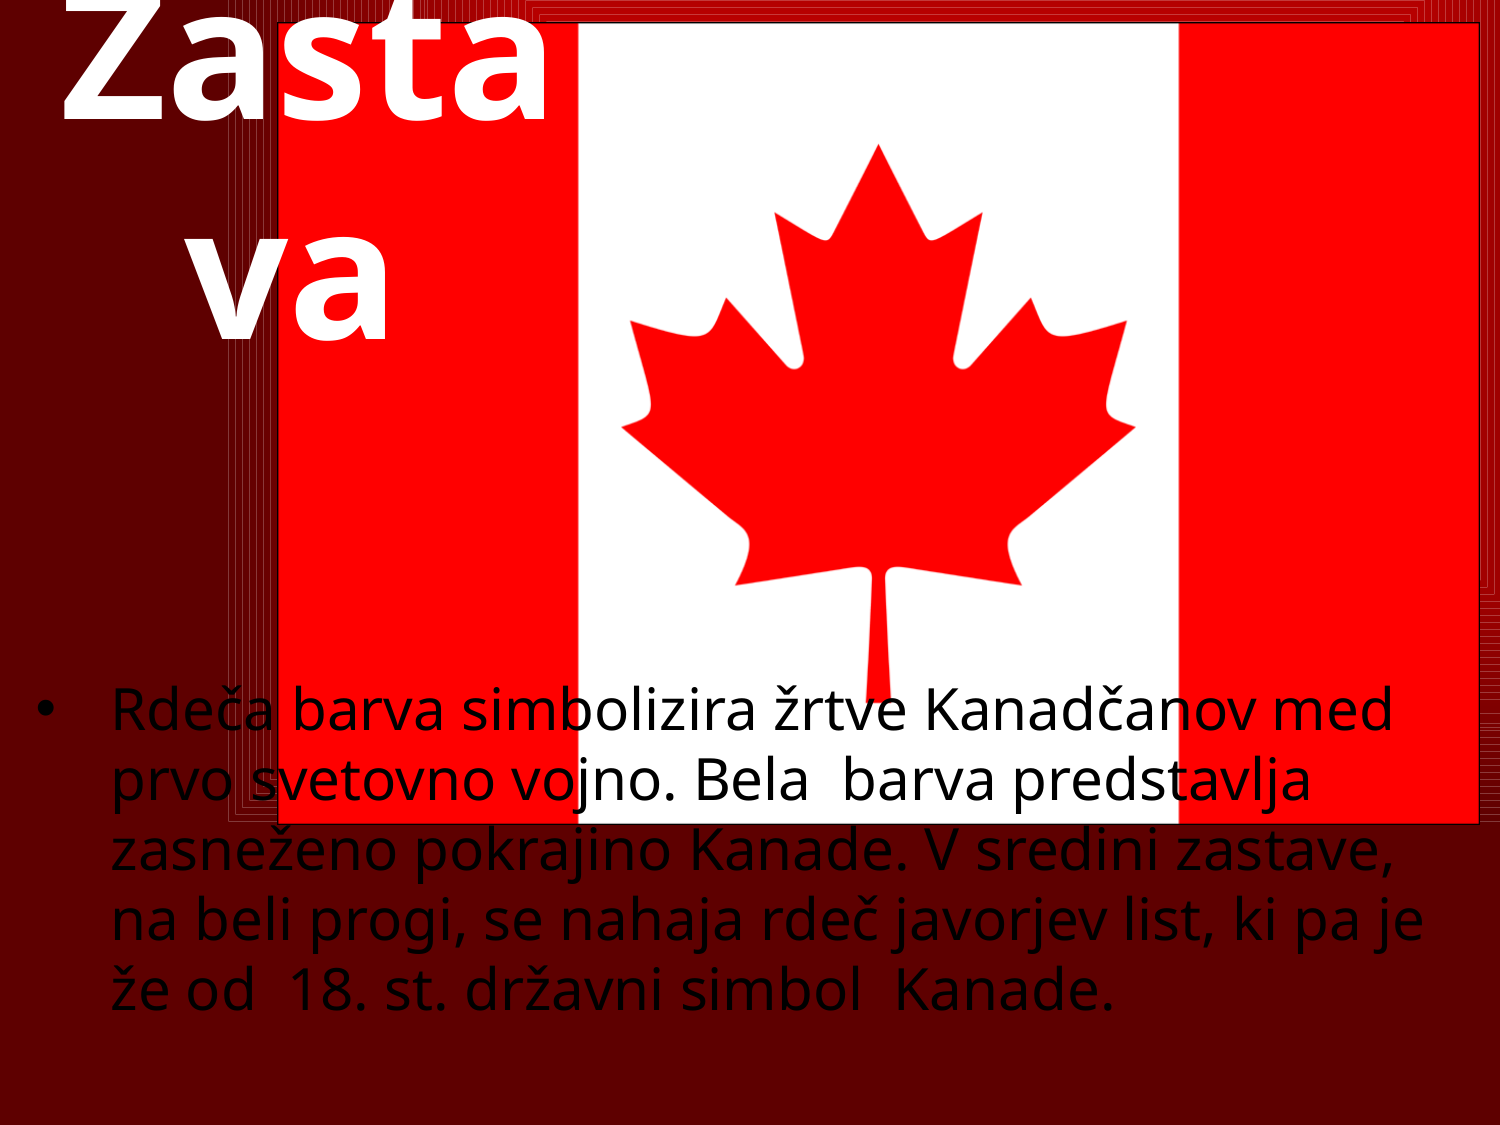

# Zastava
Rdeča barva simbolizira žrtve Kanadčanov med prvo svetovno vojno. Bela barva predstavlja zasneženo pokrajino Kanade. V sredini zastave, na beli progi, se nahaja rdeč javorjev list, ki pa je že od 18. st. državni simbol Kanade.